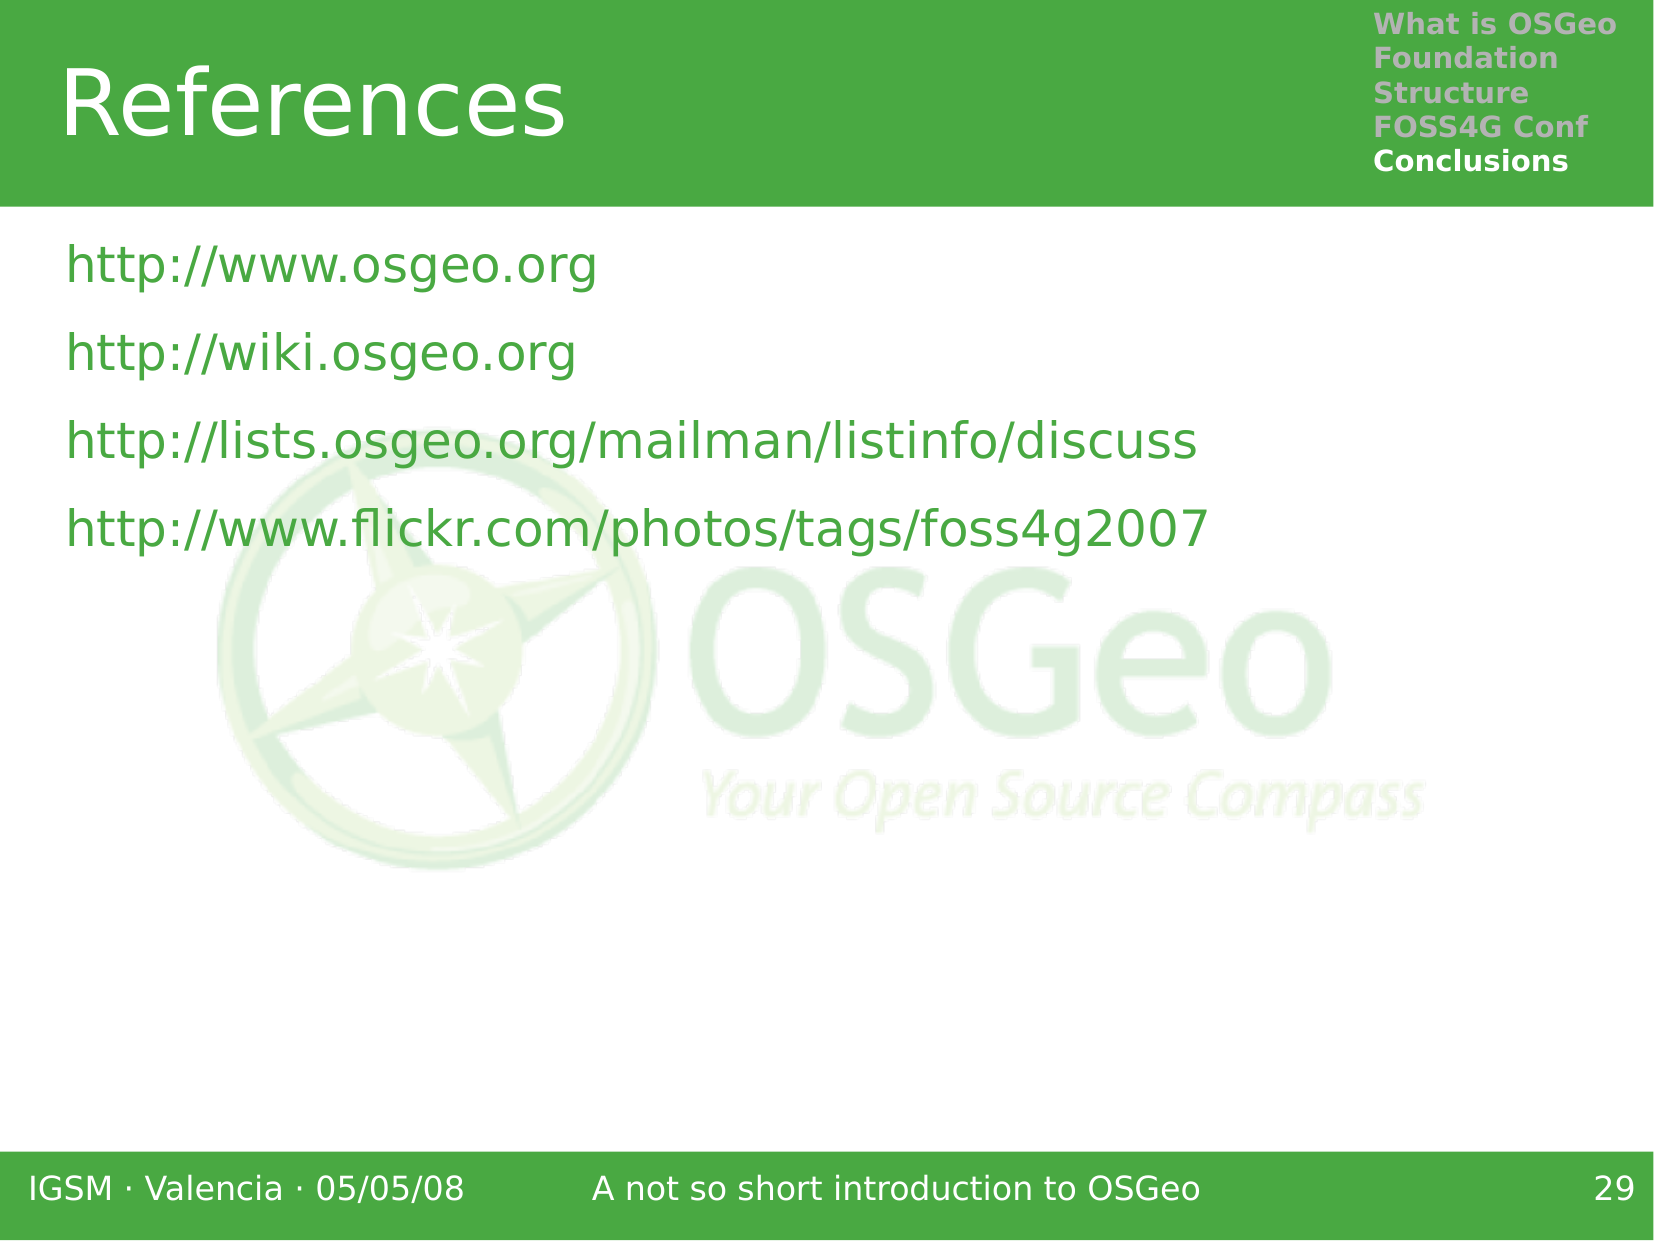

What is OSGeo
Foundation Structure
FOSS4G Conf
Conclusions
# References
http://www.osgeo.org
http://wiki.osgeo.org
http://lists.osgeo.org/mailman/listinfo/discuss
http://www.flickr.com/photos/tags/foss4g2007
IGSM · Valencia · 05/05/08
A not so short introduction to OSGeo
29